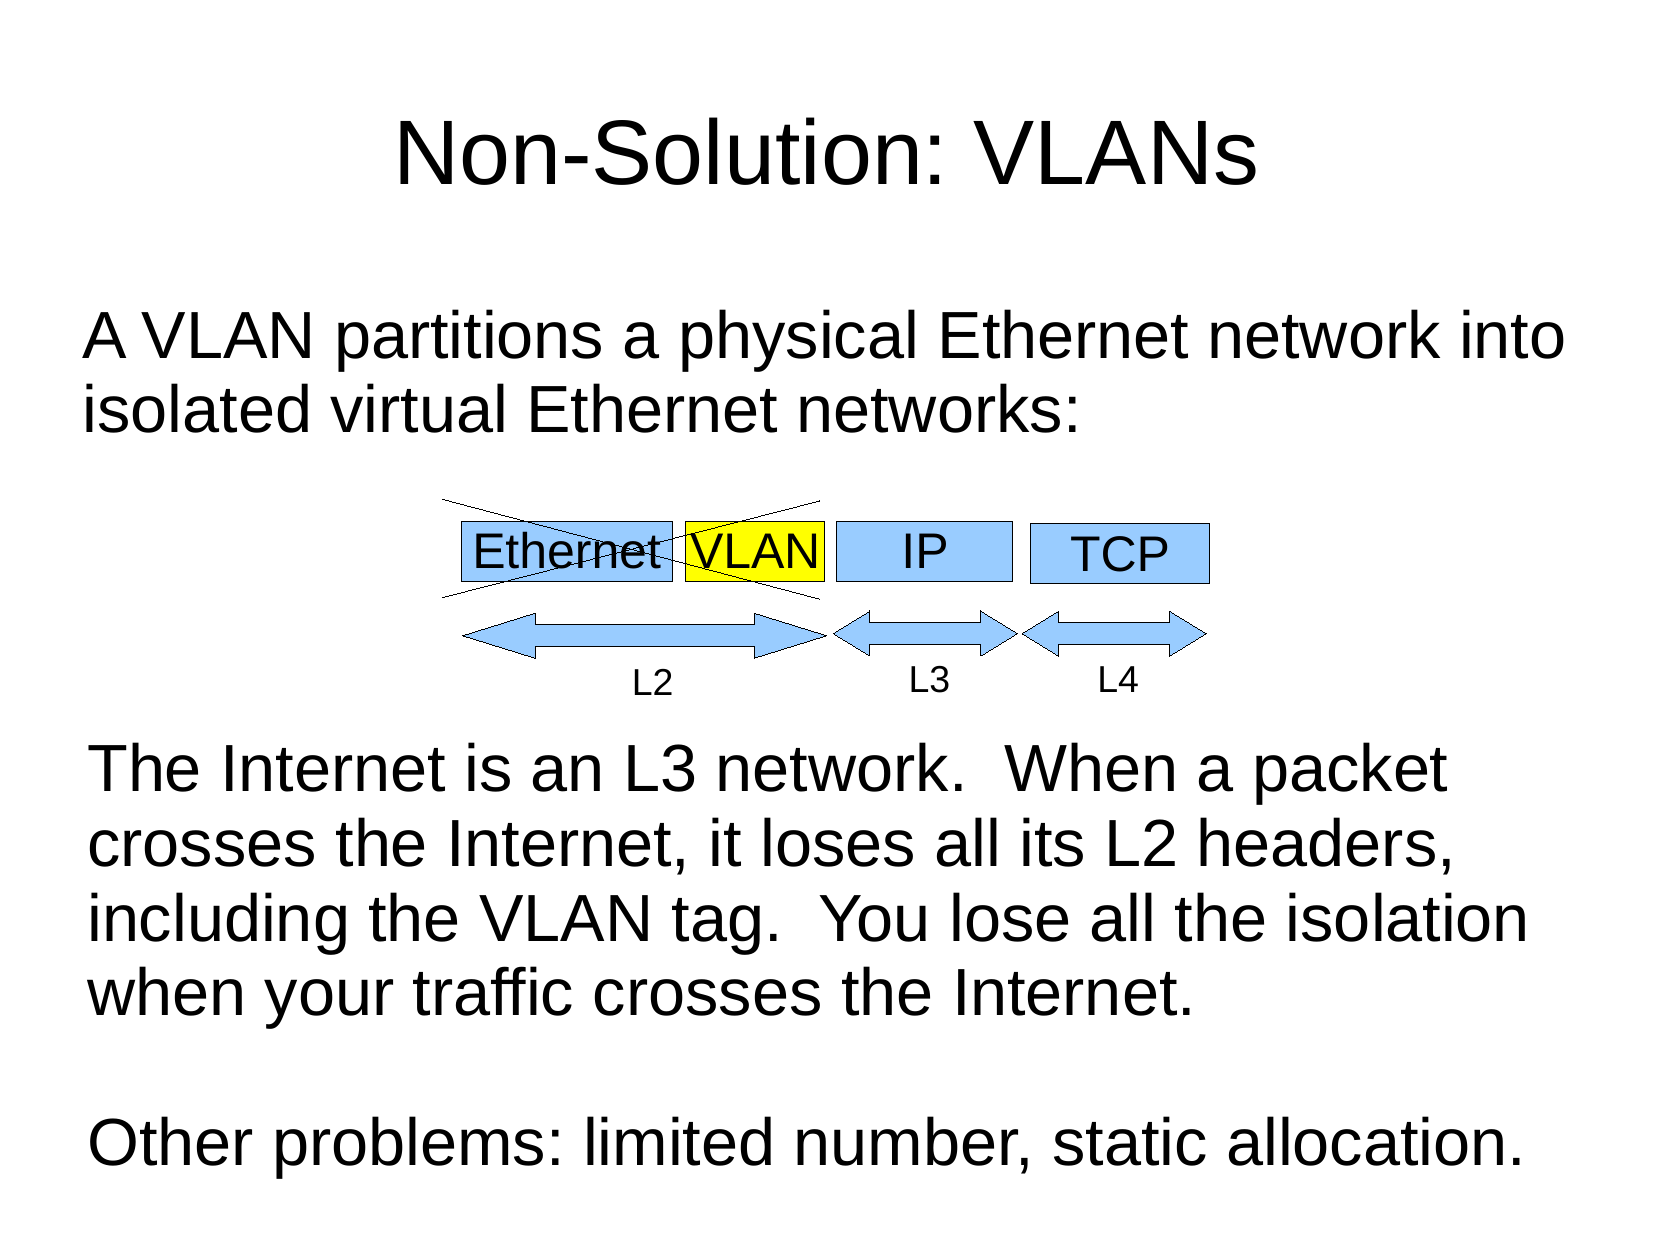

# Non-Solution: VLANs
A VLAN partitions a physical Ethernet network into isolated virtual Ethernet networks:
Ethernet
IP
VLAN
TCP
L3
L4
L2
The Internet is an L3 network. When a packet crosses the Internet, it loses all its L2 headers, including the VLAN tag. You lose all the isolation when your traffic crosses the Internet.
Other problems: limited number, static allocation.